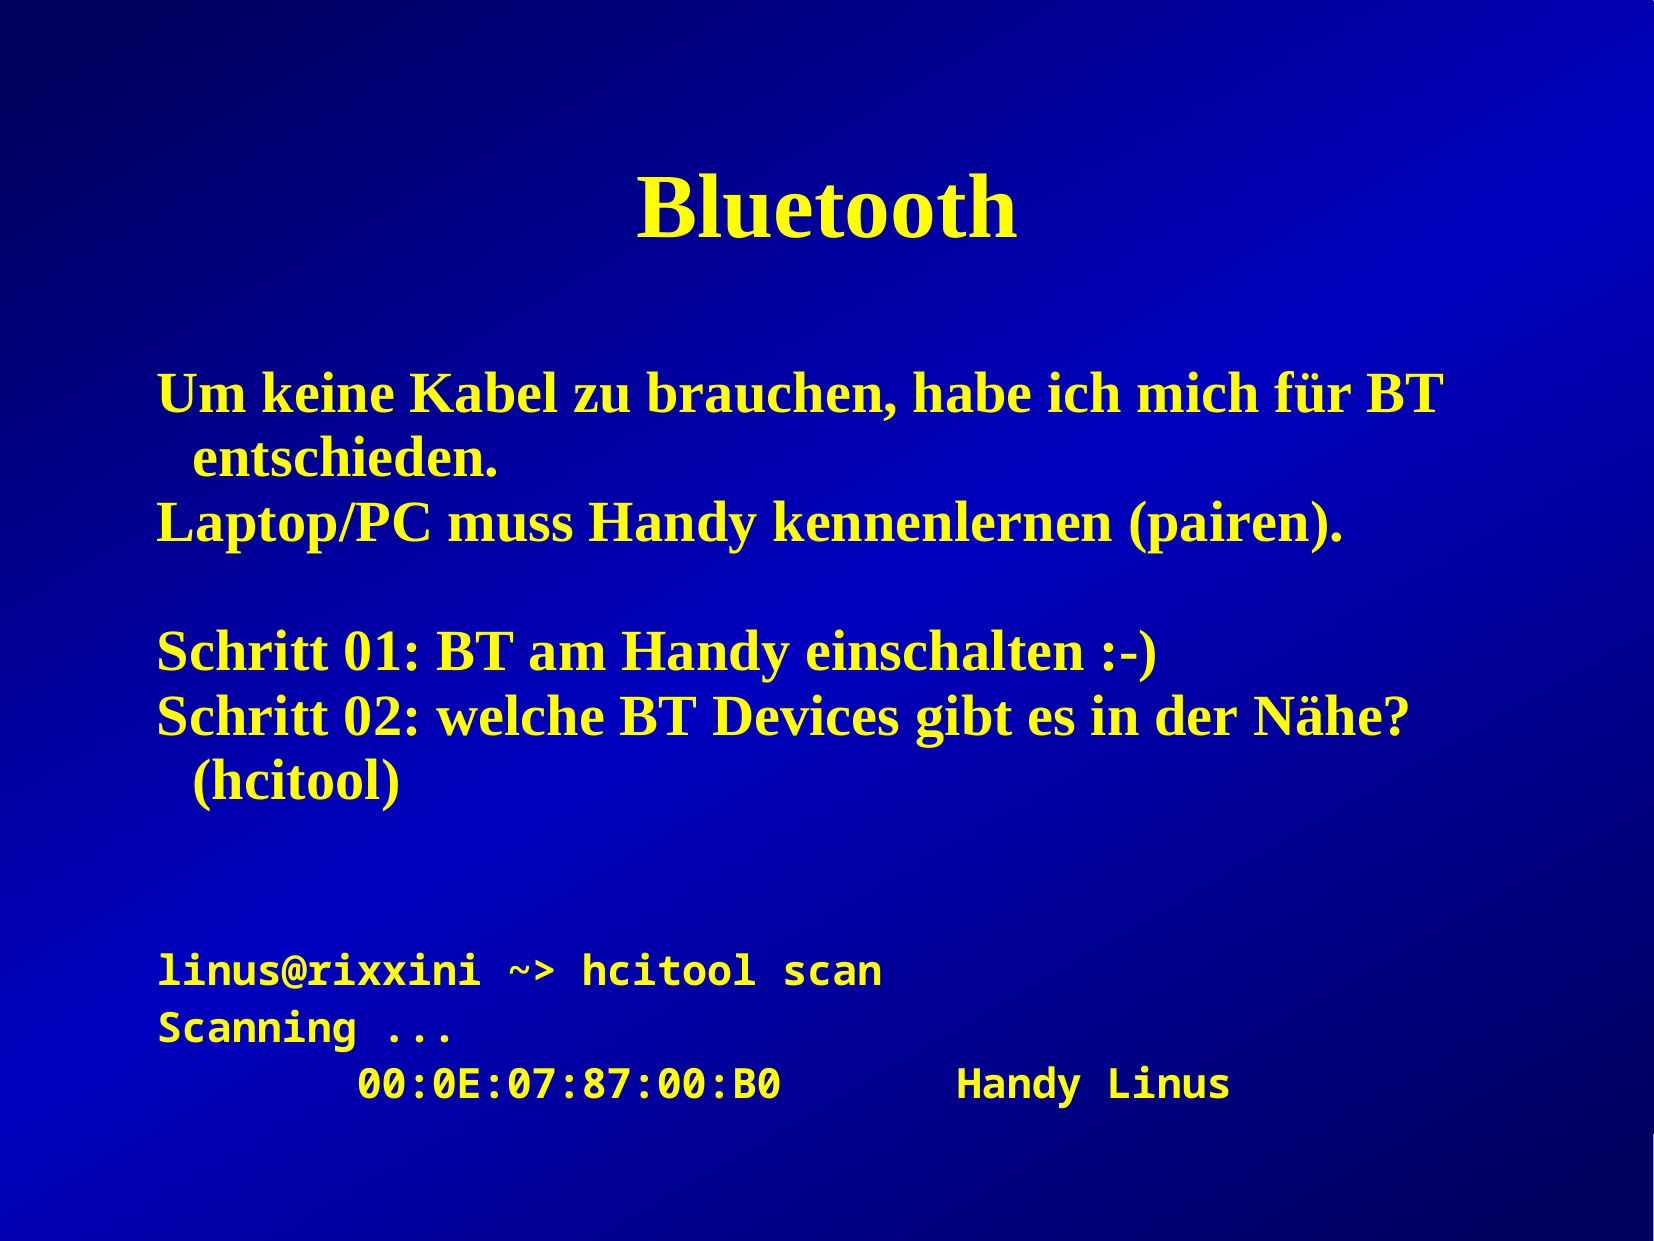

# Bluetooth
Um keine Kabel zu brauchen, habe ich mich für BT entschieden.
Laptop/PC muss Handy kennenlernen (pairen).
Schritt 01: BT am Handy einschalten :-)
Schritt 02: welche BT Devices gibt es in der Nähe? (hcitool)
linus@rixxini ~> hcitool scan
Scanning ...
 00:0E:07:87:00:B0 Handy Linus